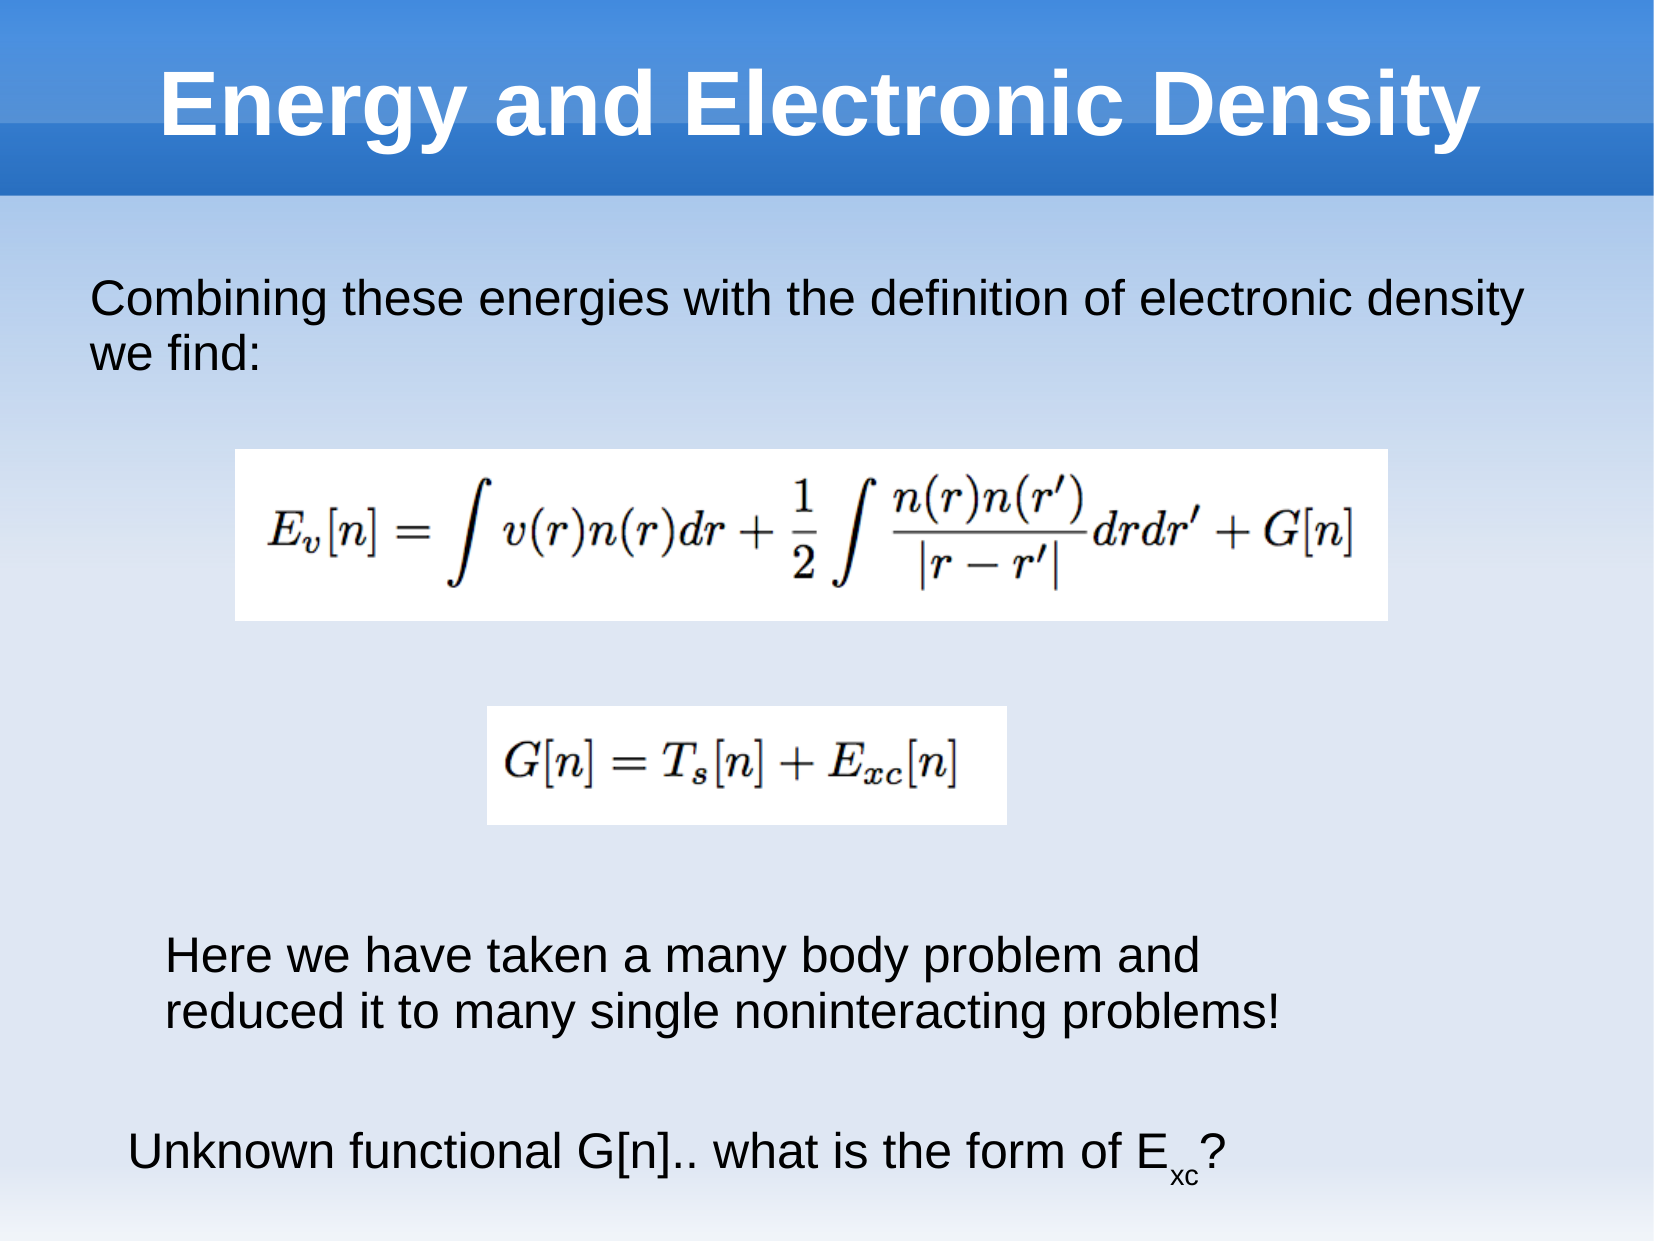

# Energy and Electronic Density
Combining these energies with the definition of electronic density we find:
Here we have taken a many body problem and reduced it to many single noninteracting problems!
Unknown functional G[n].. what is the form of Exc?